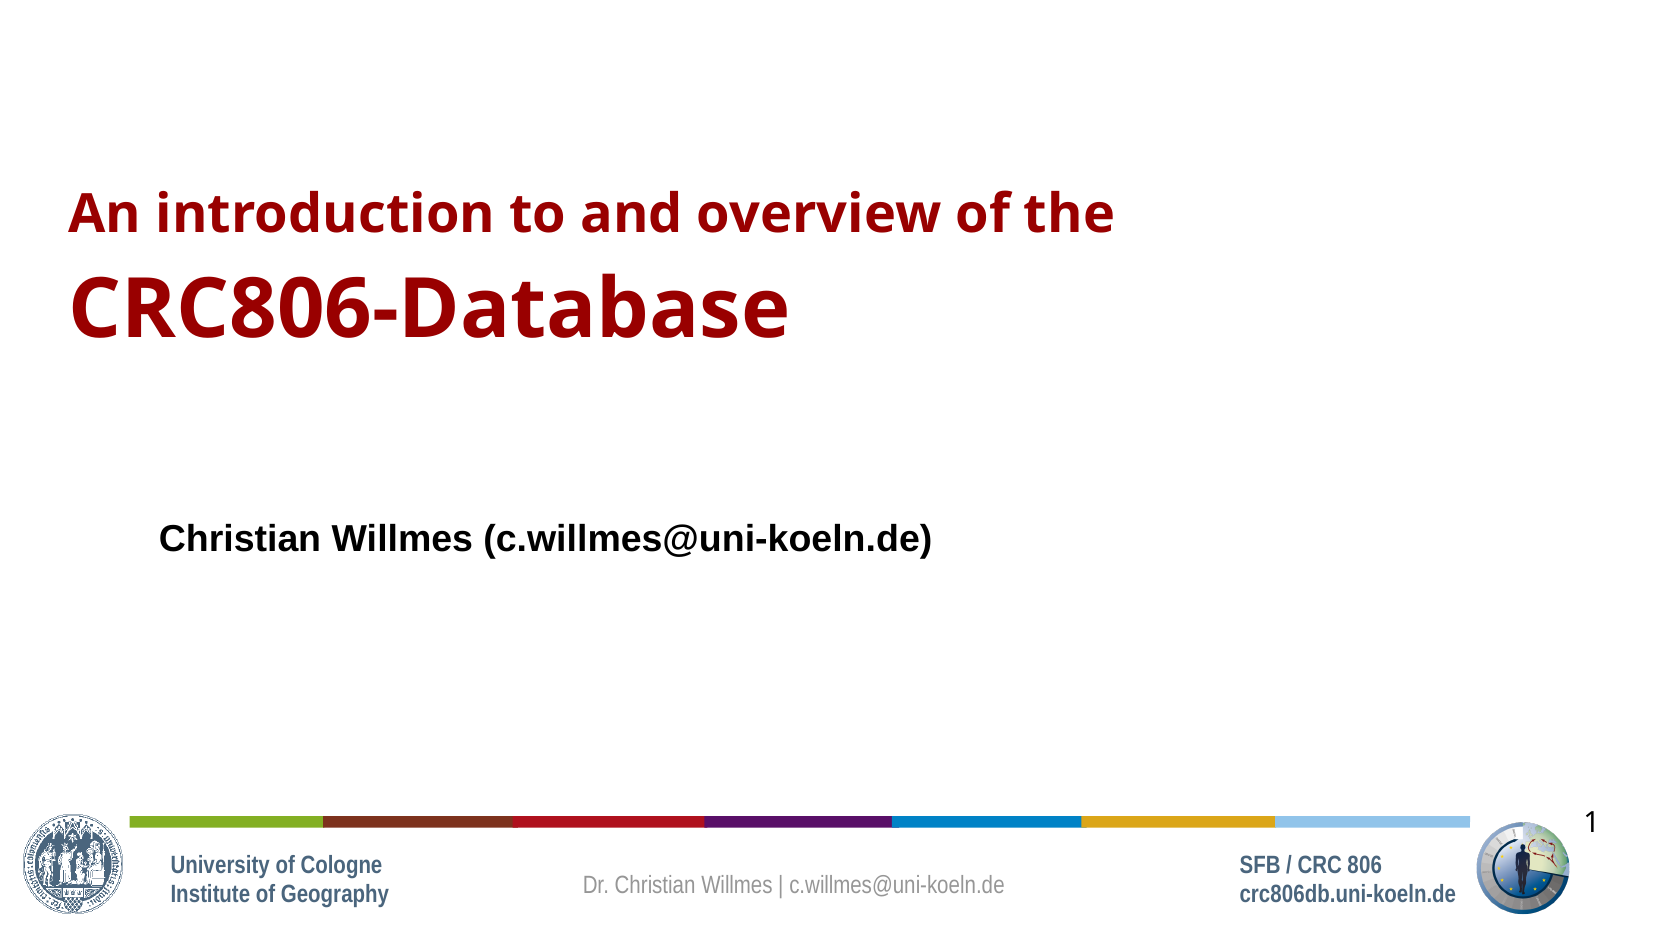

# An introduction to and overview of the CRC806-Database
Christian Willmes (c.willmes@uni-koeln.de)